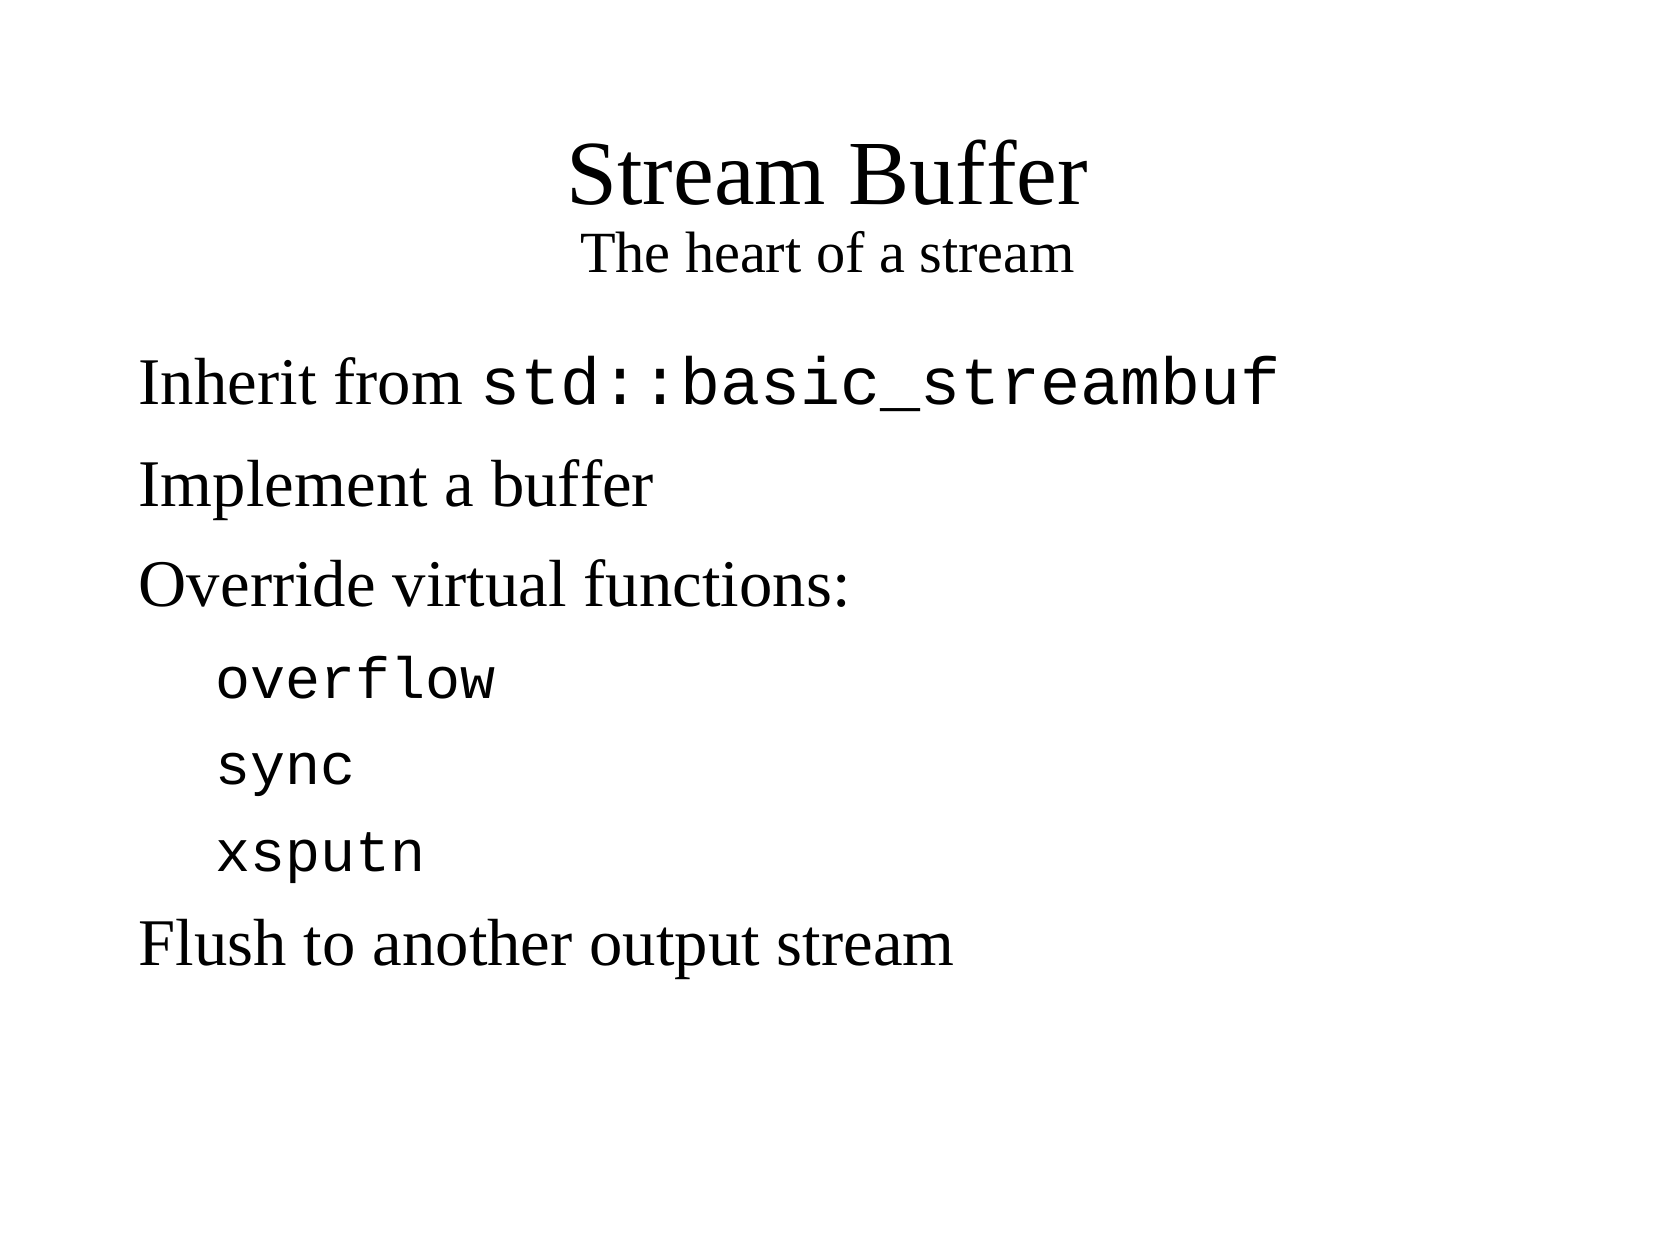

# Stream Buffer The heart of a stream
Inherit from std::basic_streambuf
Implement a buffer
Override virtual functions:
overflow
sync
xsputn
Flush to another output stream